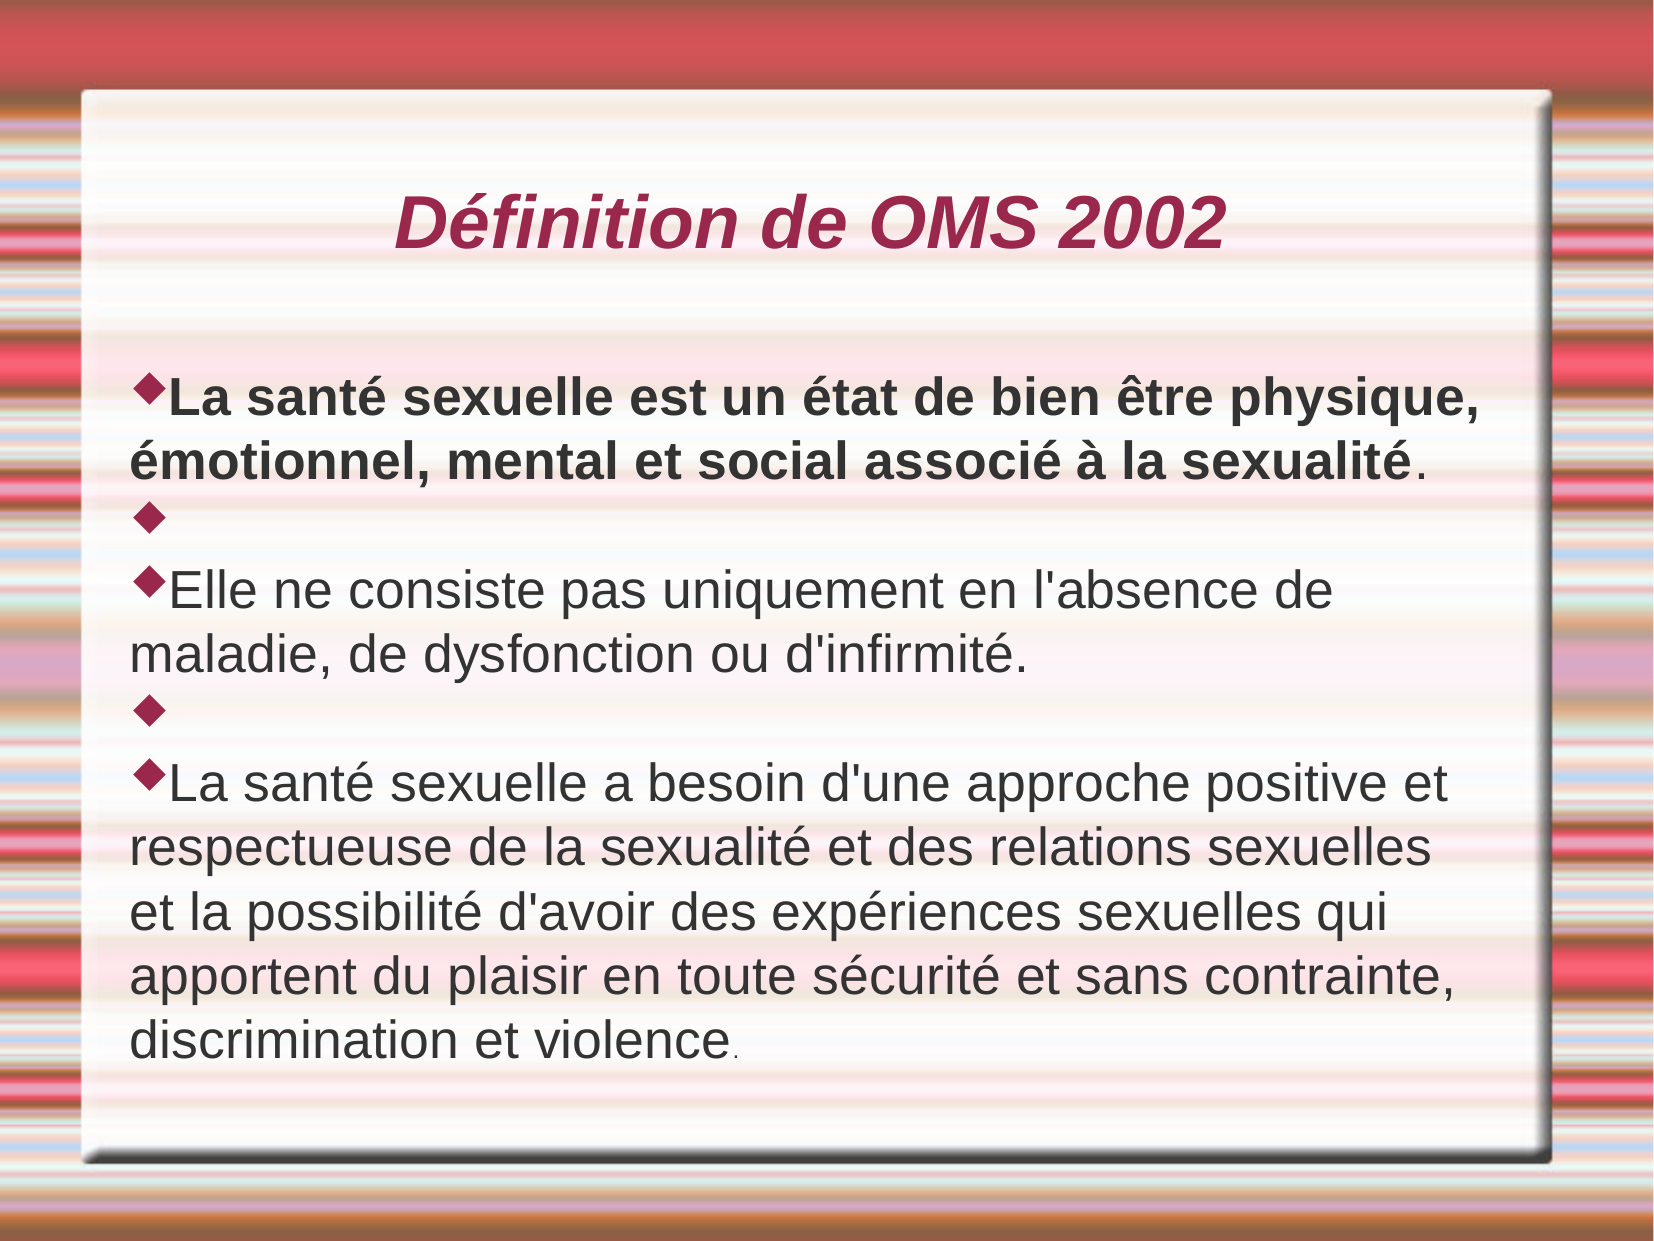

# Définition de OMS 2002
La santé sexuelle est un état de bien être physique, émotionnel, mental et social associé à la sexualité.
Elle ne consiste pas uniquement en l'absence de maladie, de dysfonction ou d'infirmité.
La santé sexuelle a besoin d'une approche positive et respectueuse de la sexualité et des relations sexuelles et la possibilité d'avoir des expériences sexuelles qui apportent du plaisir en toute sécurité et sans contrainte, discrimination et violence.